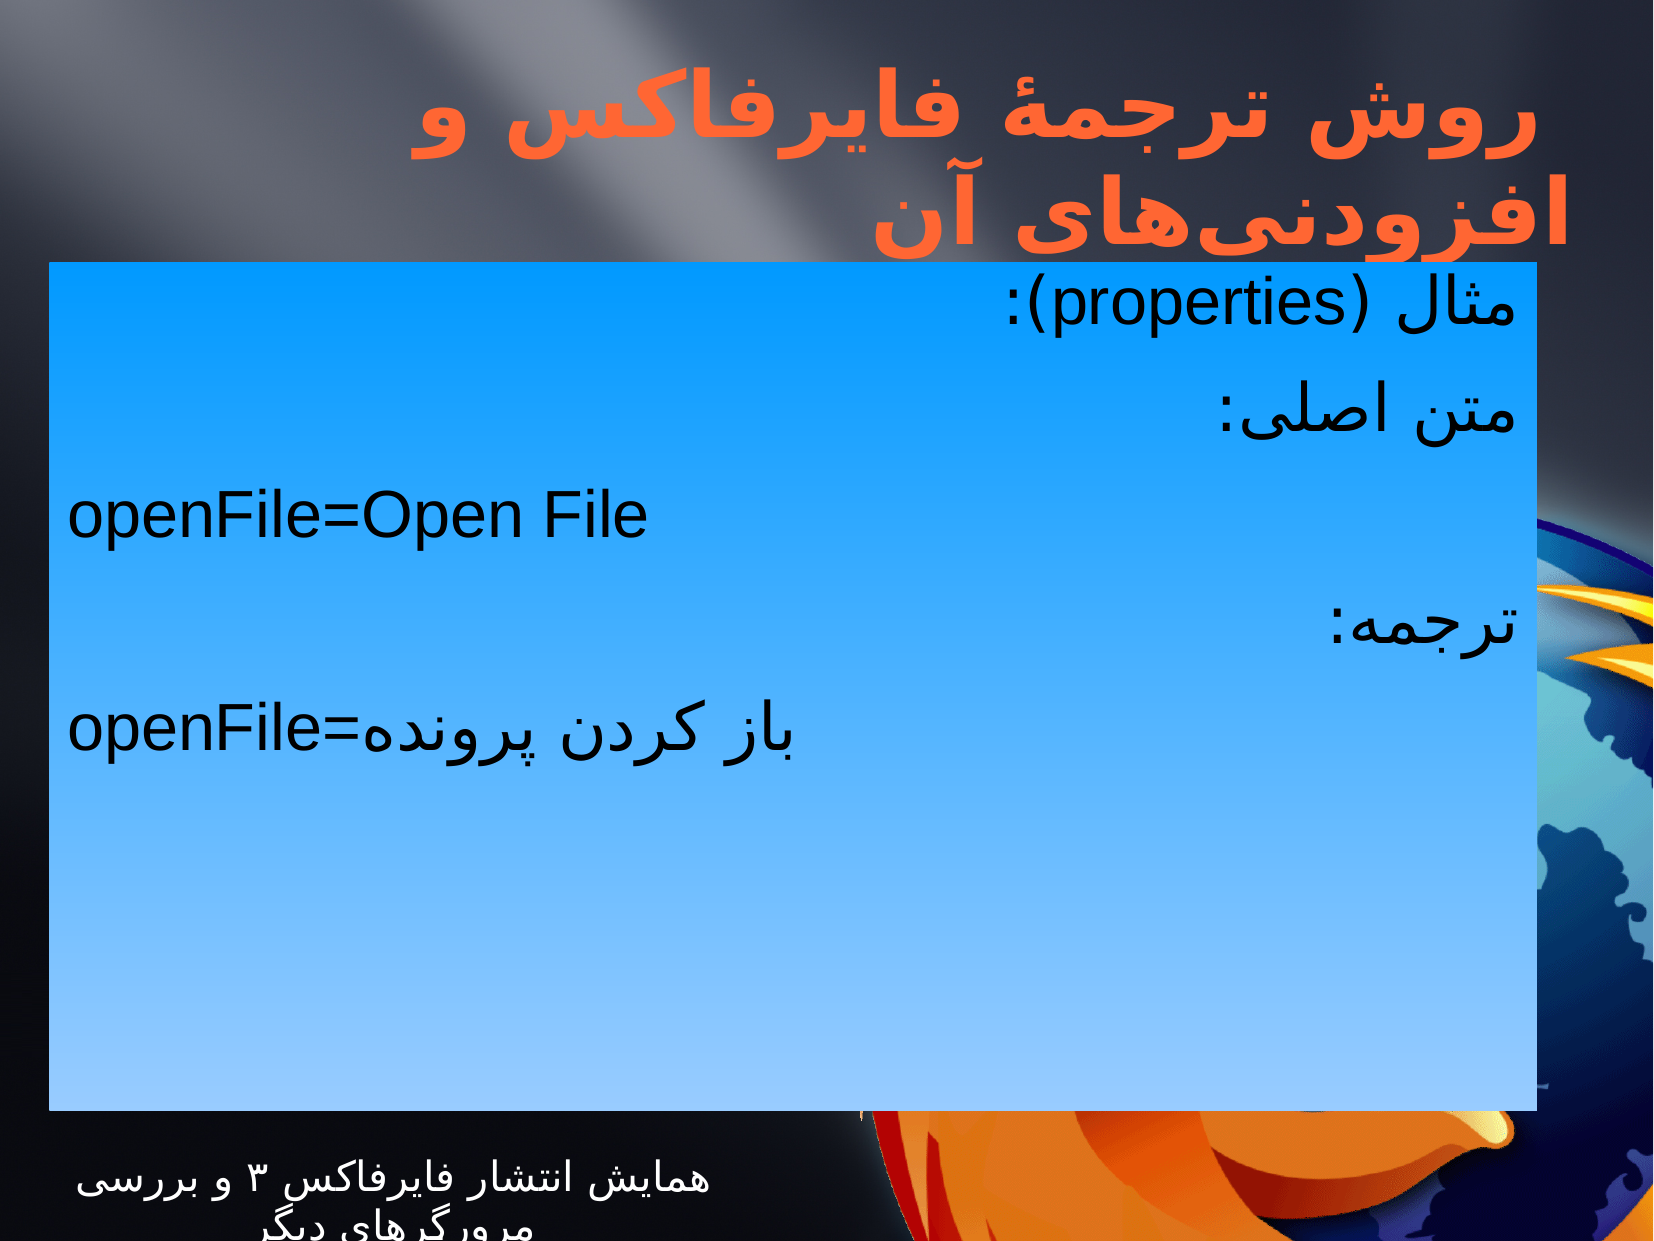

# روش ترجمهٔ فایرفاکس و افزودنی‌های آن
مثال (properties):
متن اصلی:
openFile=Open File
ترجمه:
openFile=باز کردن پرونده